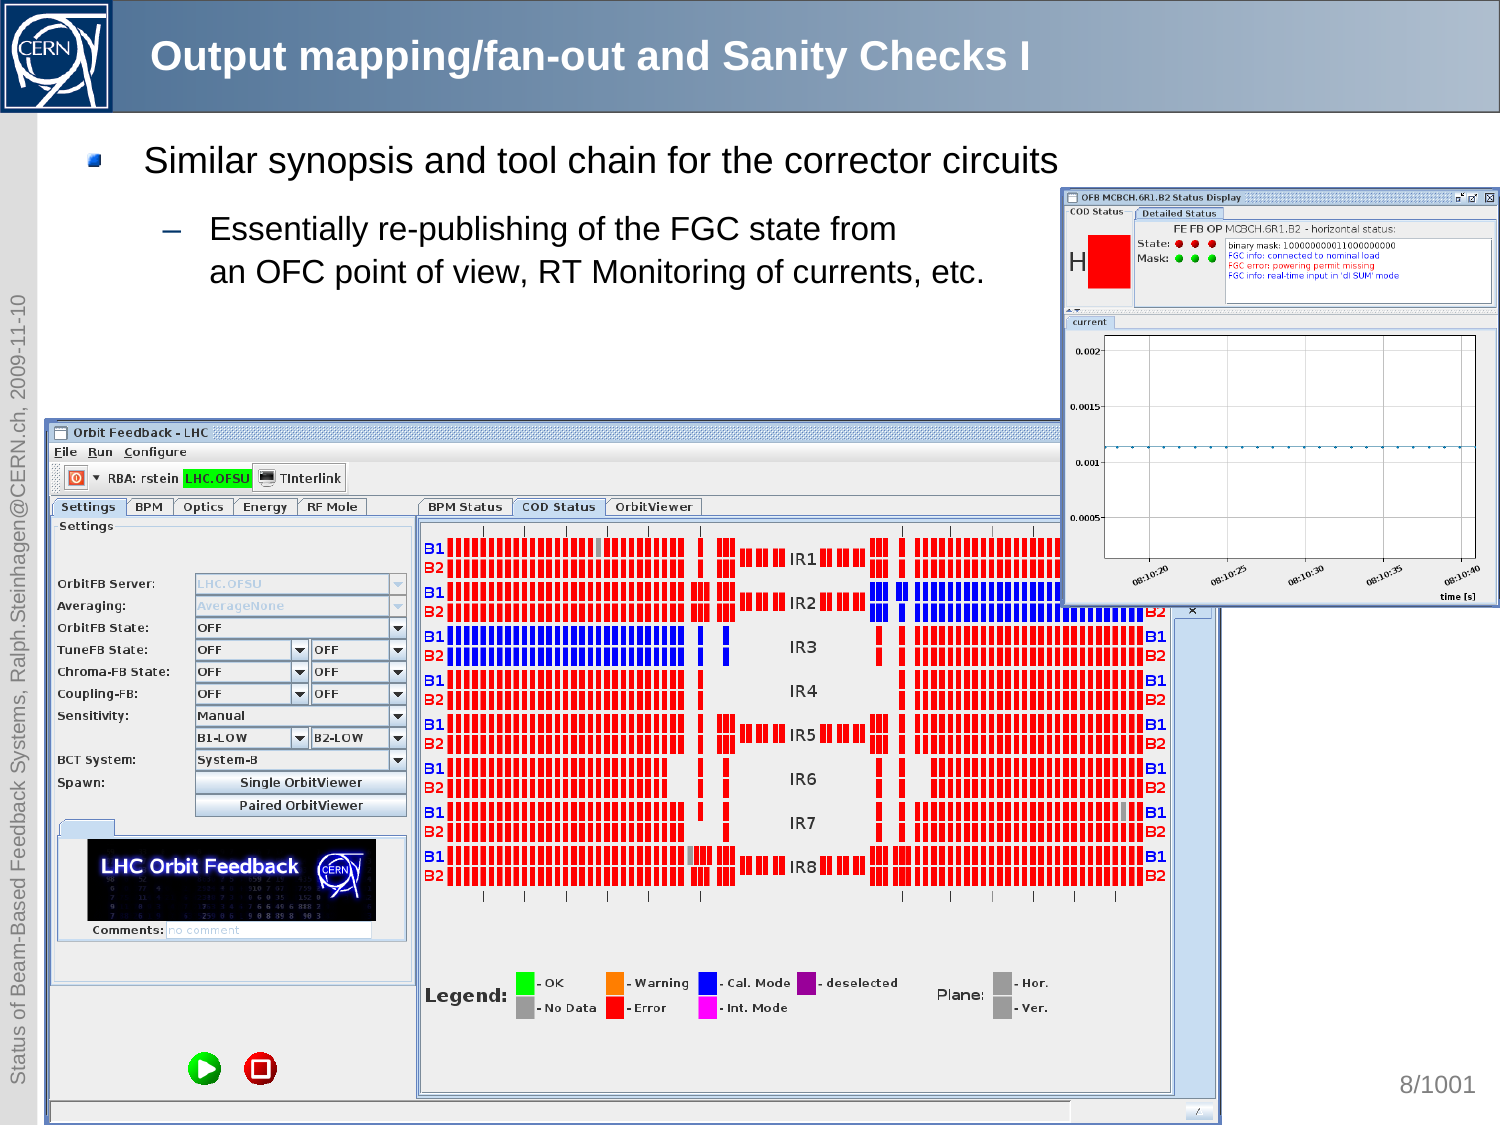

# Output mapping/fan-out and Sanity Checks I
Similar synopsis and tool chain for the corrector circuits
Essentially re-publishing of the FGC state from 				an OFC point of view, RT Monitoring of currents, etc.